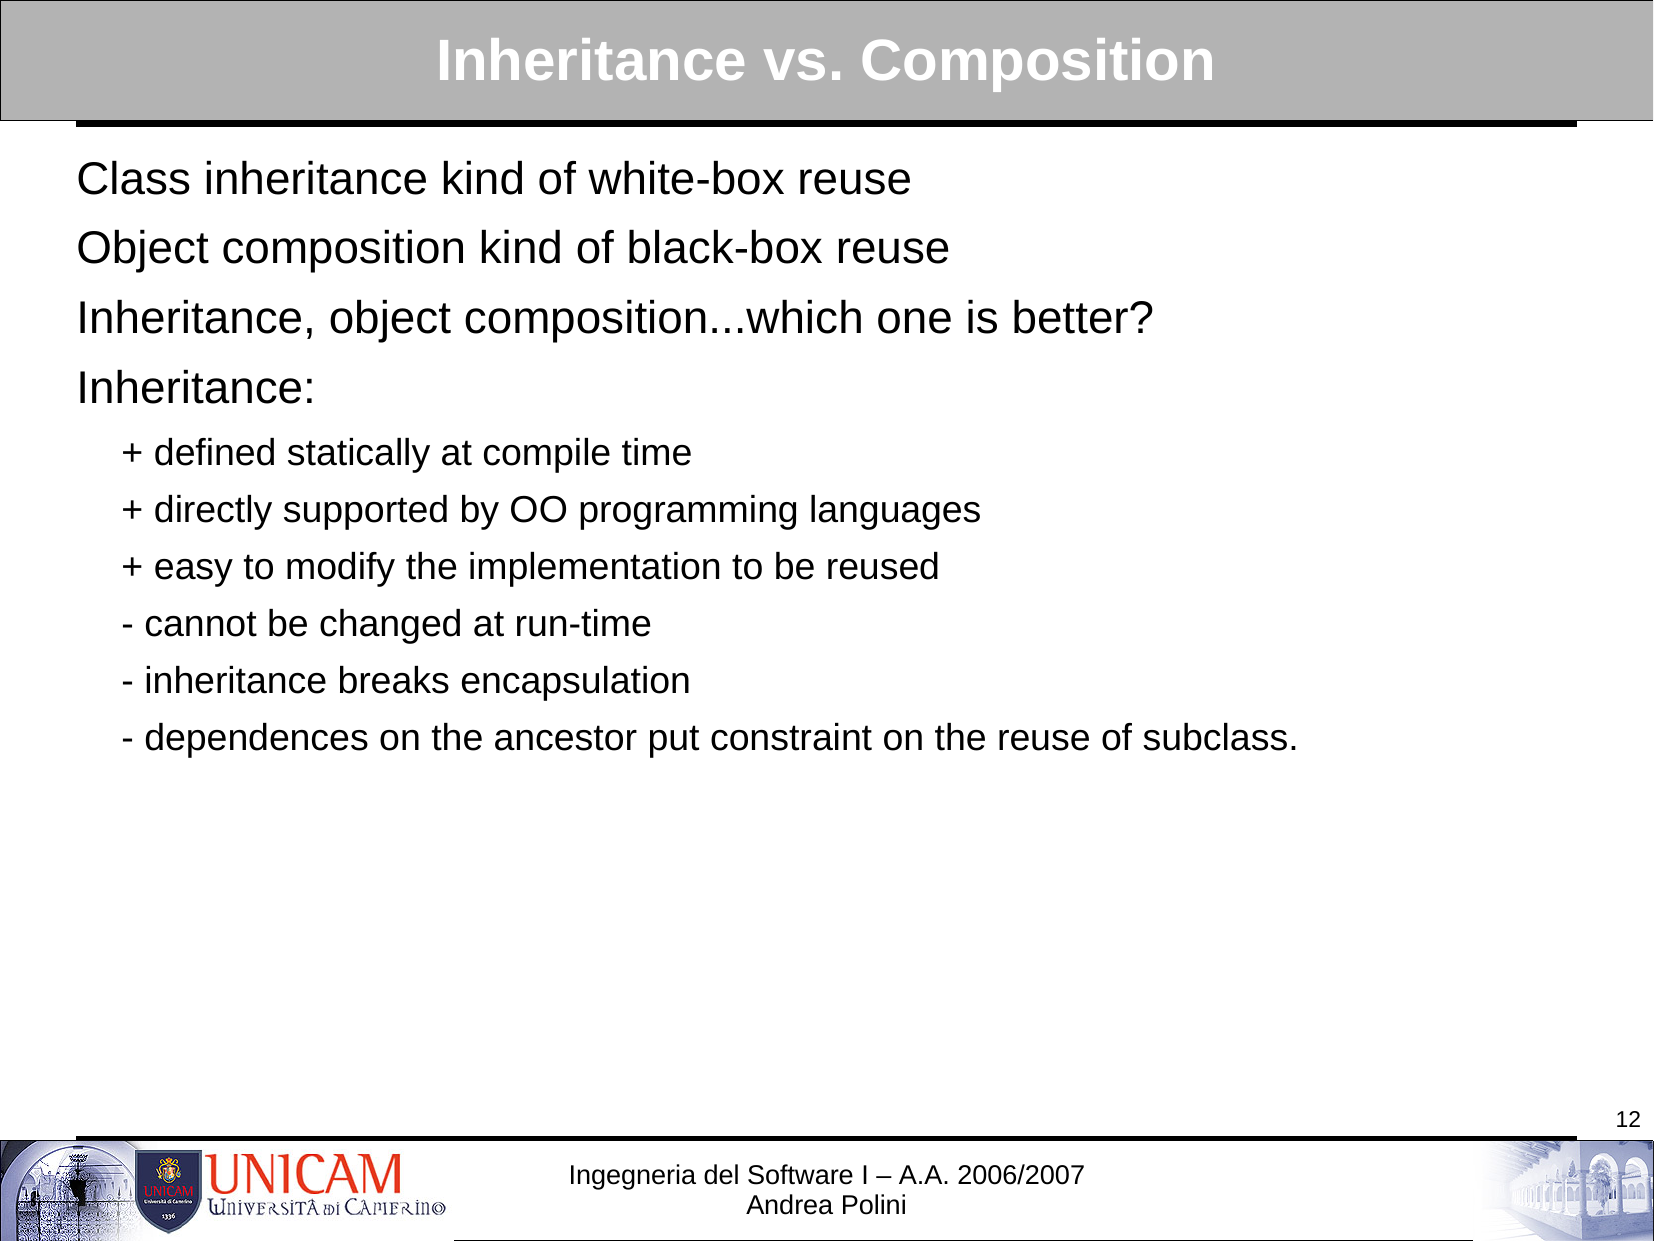

# Inheritance vs. Composition
Class inheritance kind of white-box reuse
Object composition kind of black-box reuse
Inheritance, object composition...which one is better?
Inheritance:
+ defined statically at compile time
+ directly supported by OO programming languages
+ easy to modify the implementation to be reused
- cannot be changed at run-time
- inheritance breaks encapsulation
- dependences on the ancestor put constraint on the reuse of subclass.
12